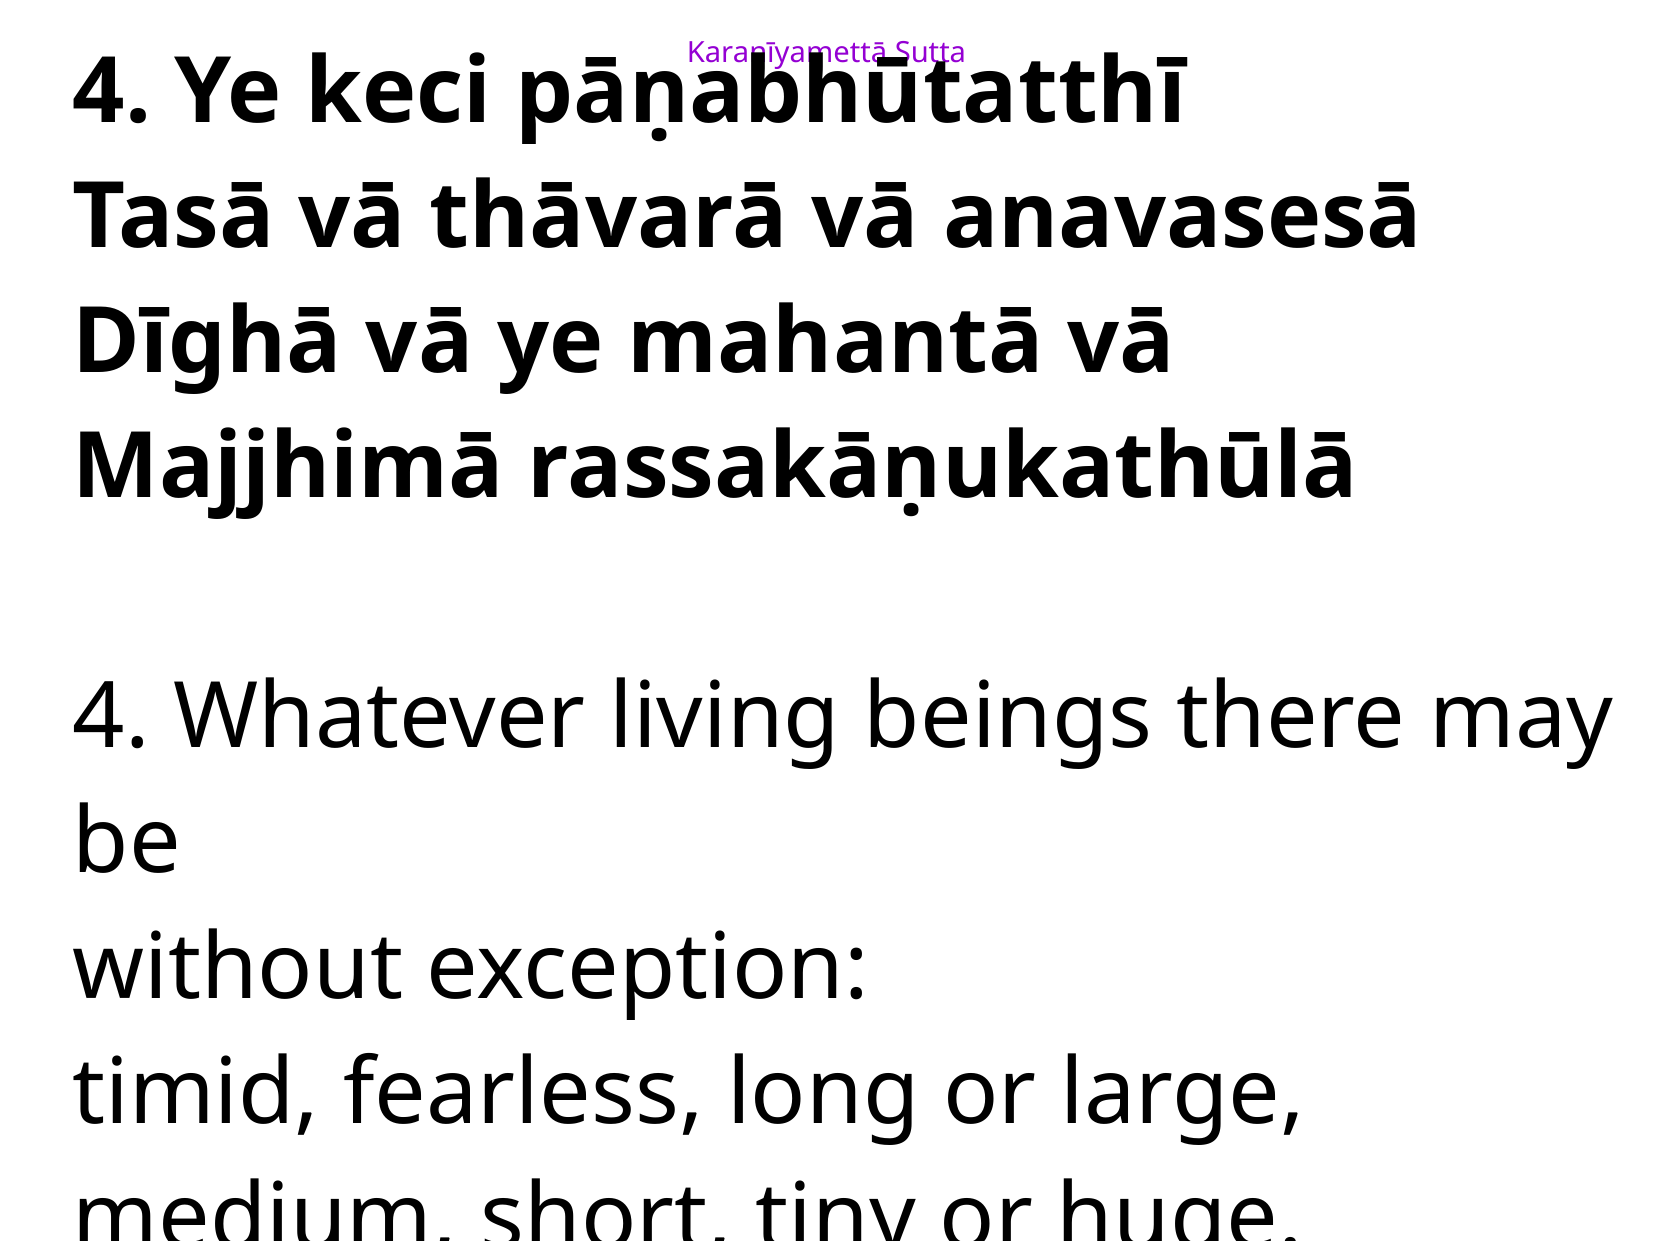

# Karaṇīyamettā Sutta
4. Ye keci pāṇabhūtatthī
Tasā vā thāvarā vā anavasesā
Dīghā vā ye mahantā vā
Majjhimā rassakāṇukathūlā
4. Whatever living beings there may be
without exception:
timid, fearless, long or large,
medium, short, tiny or huge.